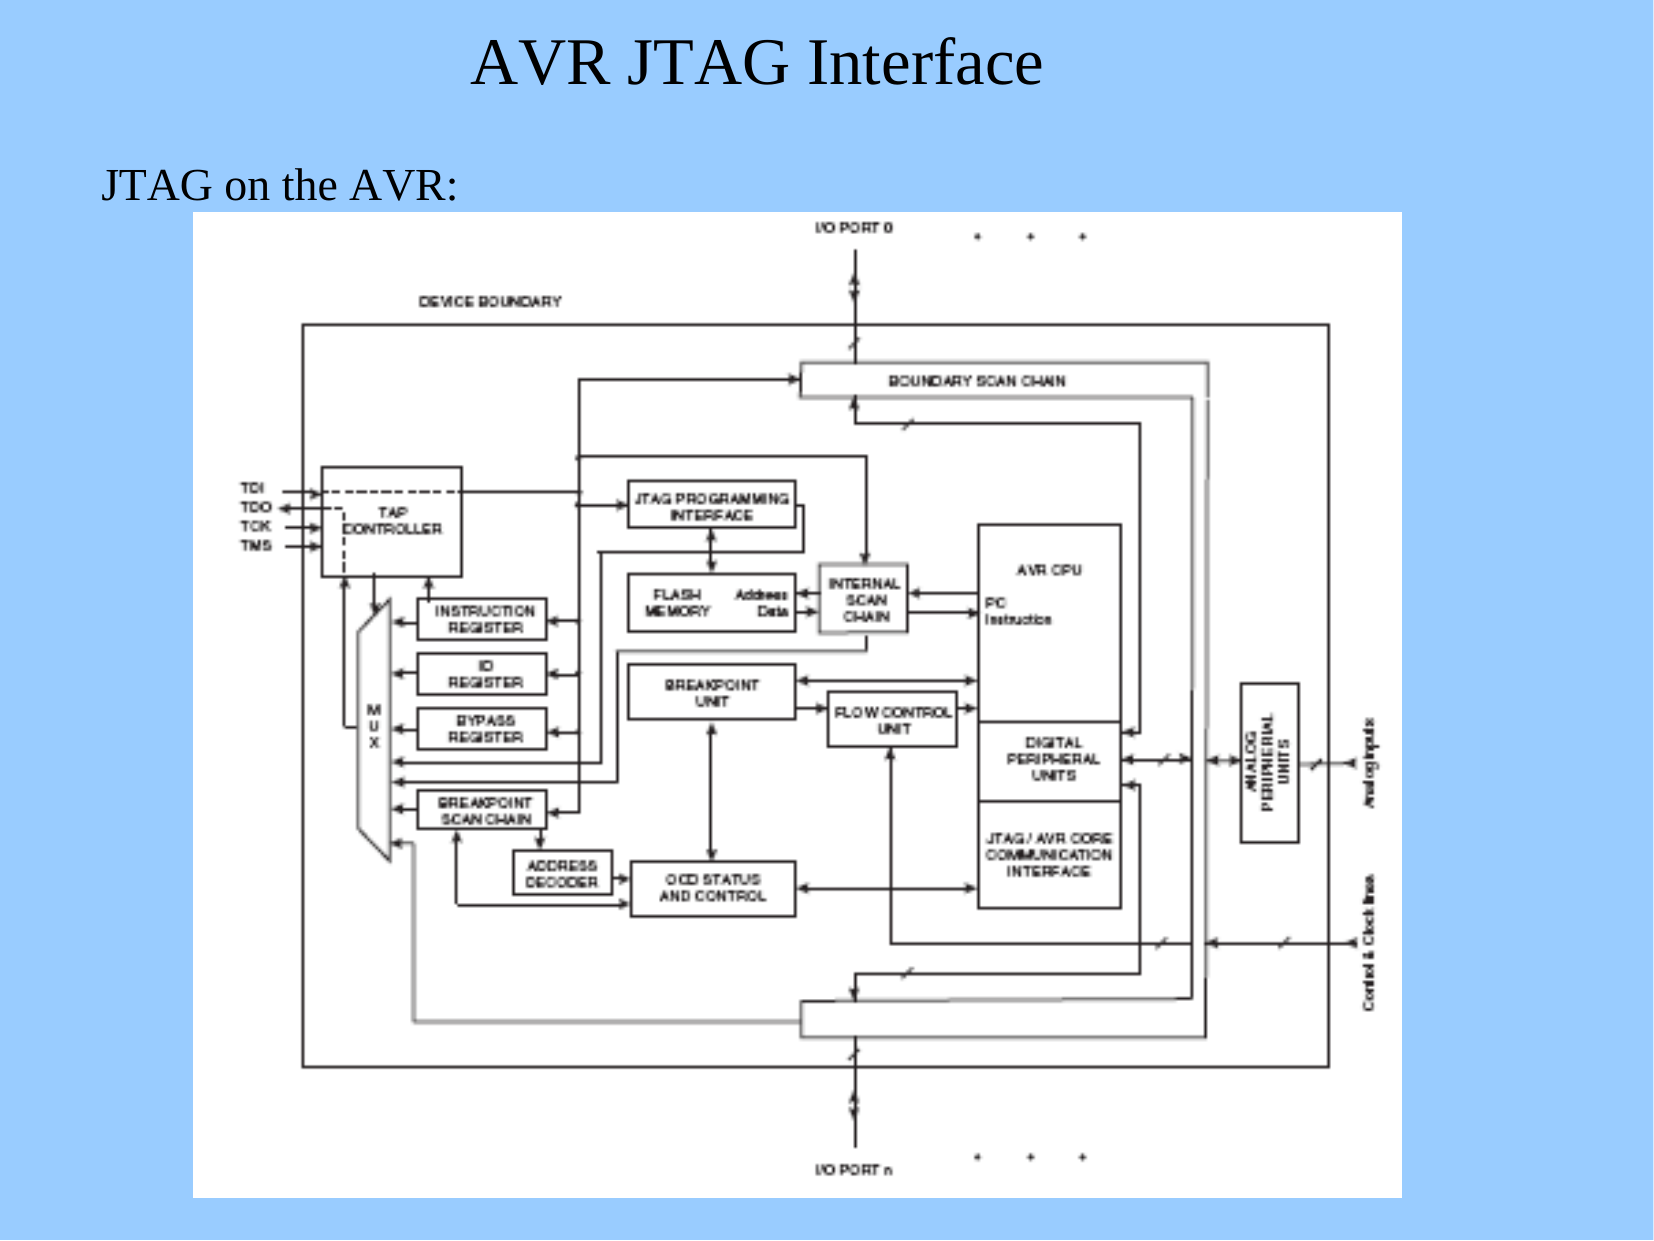

AVR JTAG Interface
JTAG on the AVR: